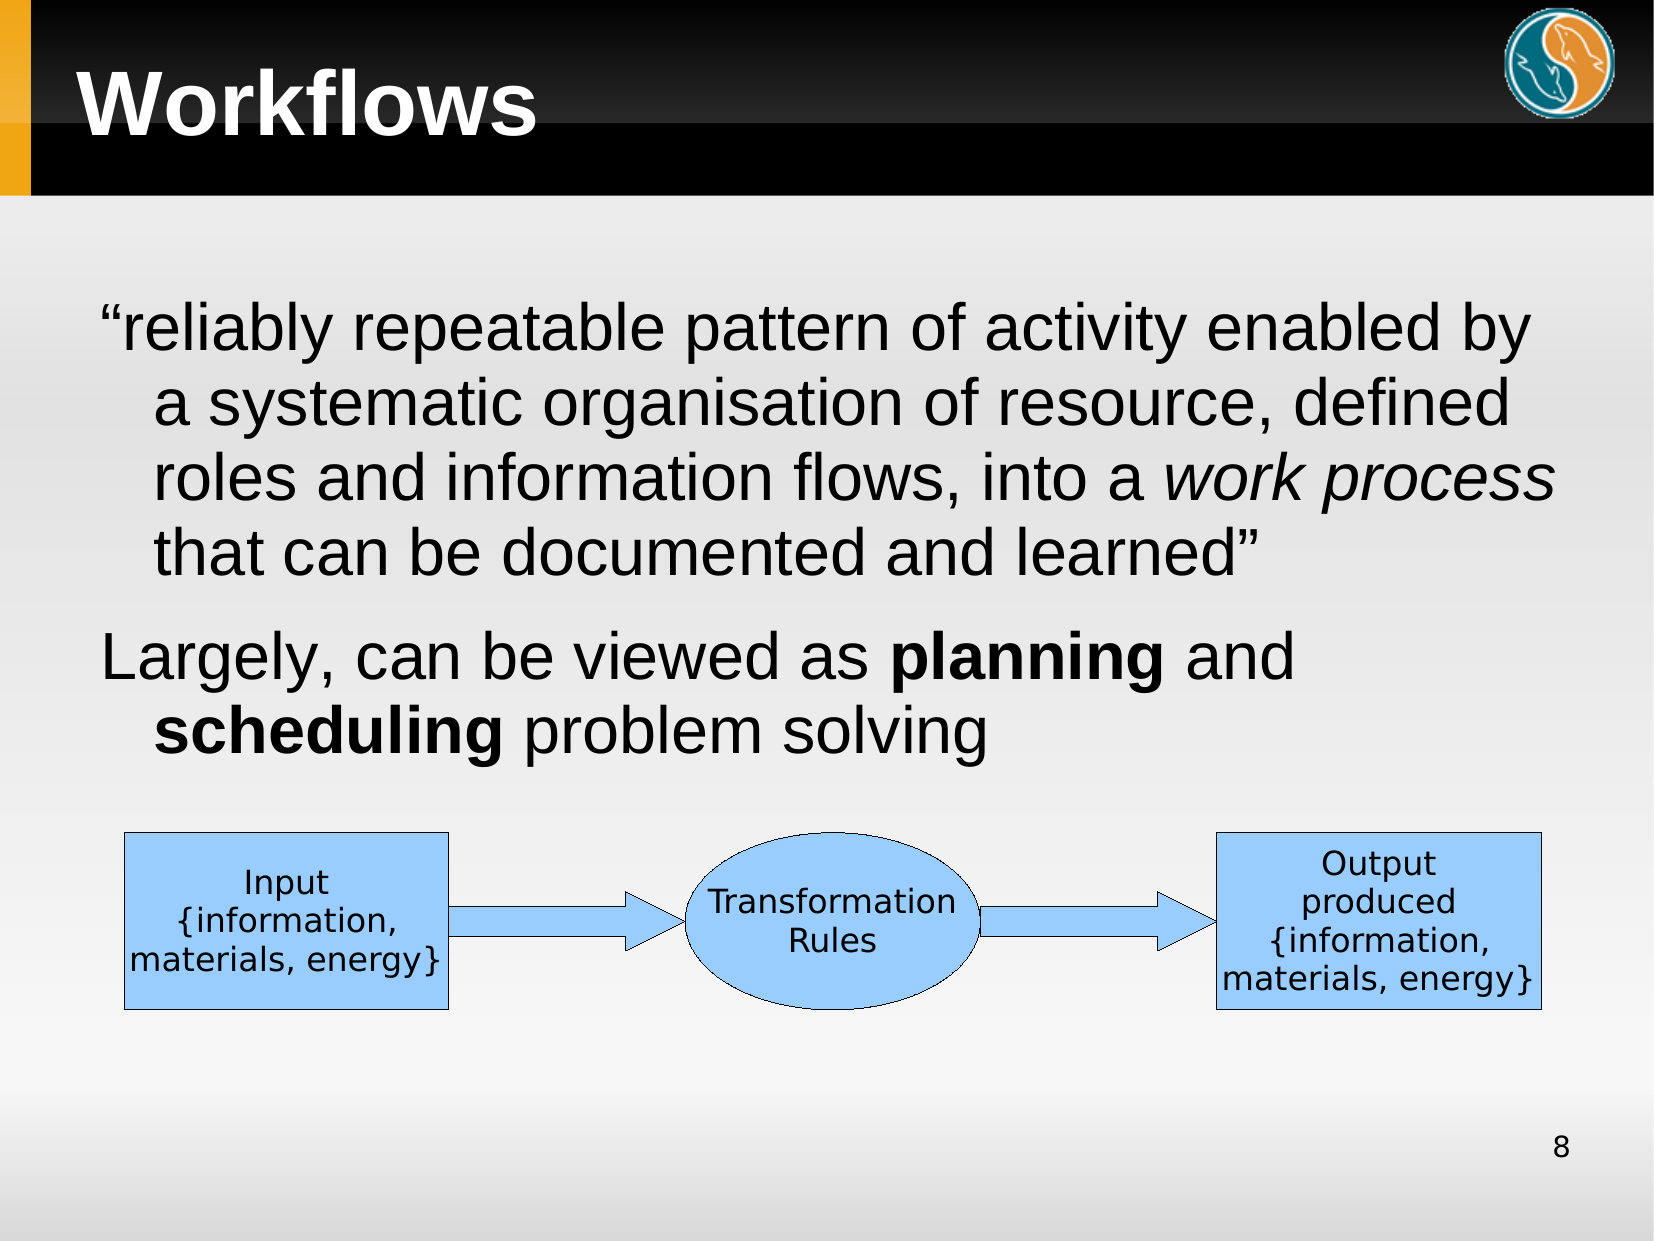

# Workflows
“reliably repeatable pattern of activity enabled by a systematic organisation of resource, defined roles and information flows, into a work process that can be documented and learned”
Largely, can be viewed as planning and scheduling problem solving
Input
{information,
materials, energy}
Transformation
Rules
Output
produced
{information,
materials, energy}
8